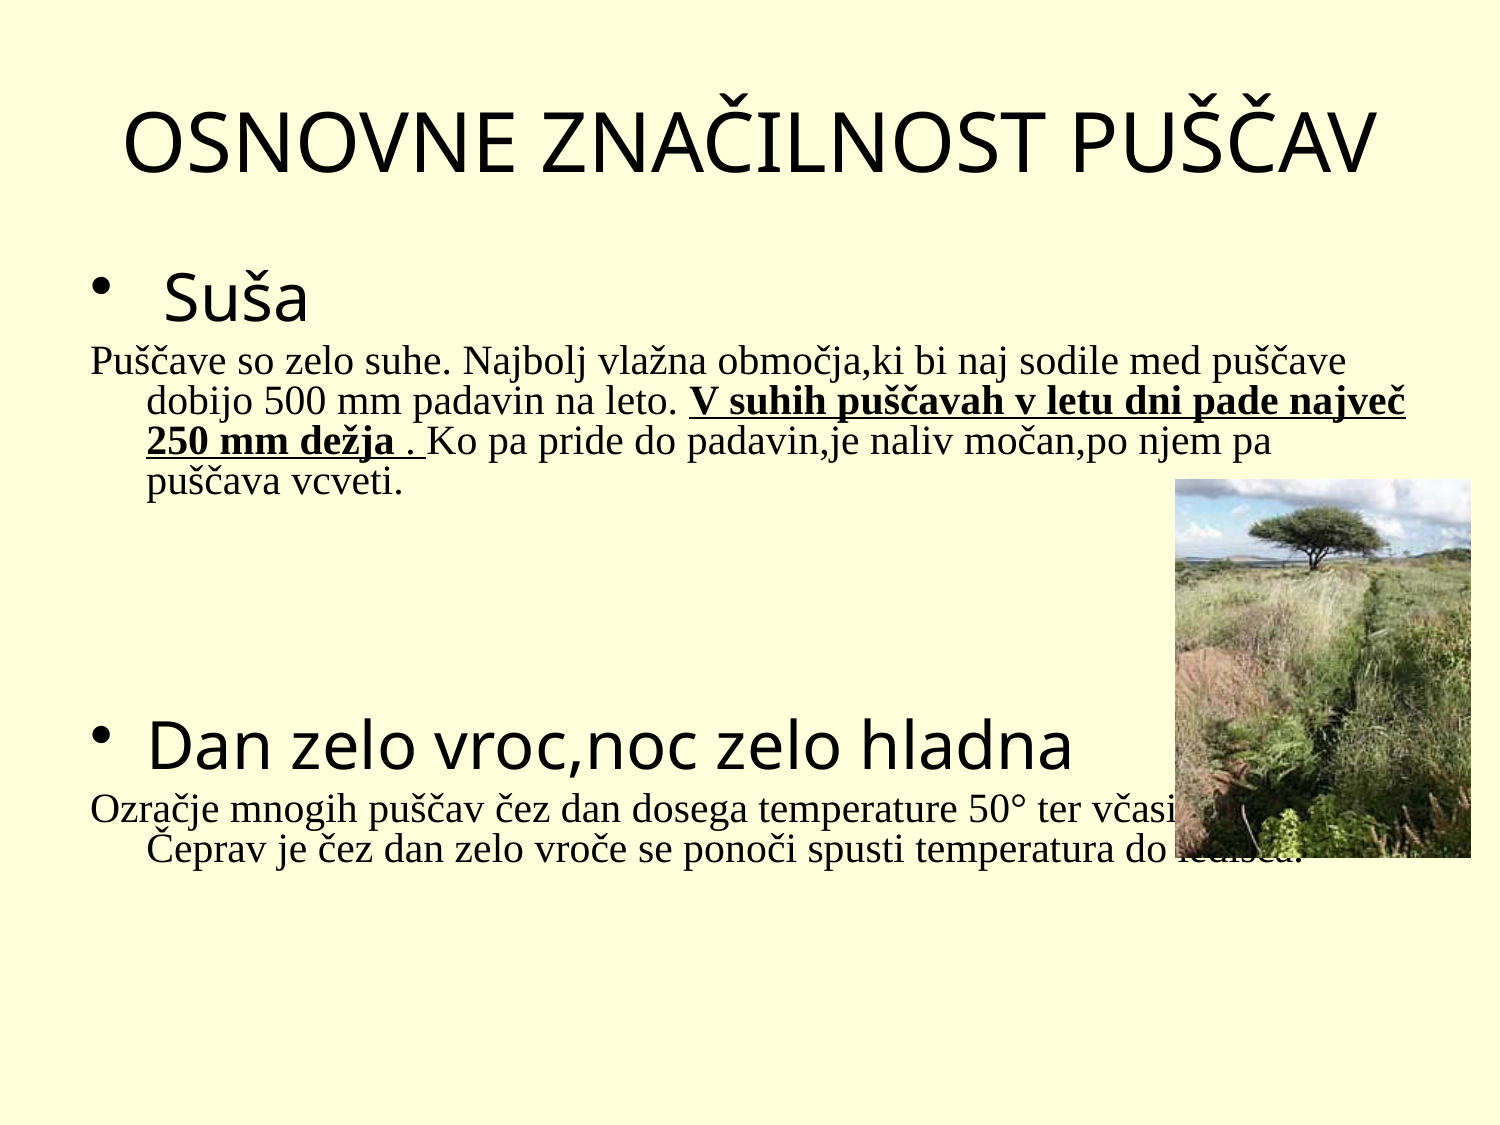

# OSNOVNE ZNAČILNOST PUŠČAV
 Suša
Puščave so zelo suhe. Najbolj vlažna območja,ki bi naj sodile med puščave dobijo 500 mm padavin na leto. V suhih puščavah v letu dni pade največ 250 mm dežja . Ko pa pride do padavin,je naliv močan,po njem pa puščava vcveti.
Dan zelo vroc,noc zelo hladna
Ozračje mnogih puščav čez dan dosega temperature 50° ter včasih tudi več. Čeprav je čez dan zelo vroče se ponoči spusti temperatura do ledišča.